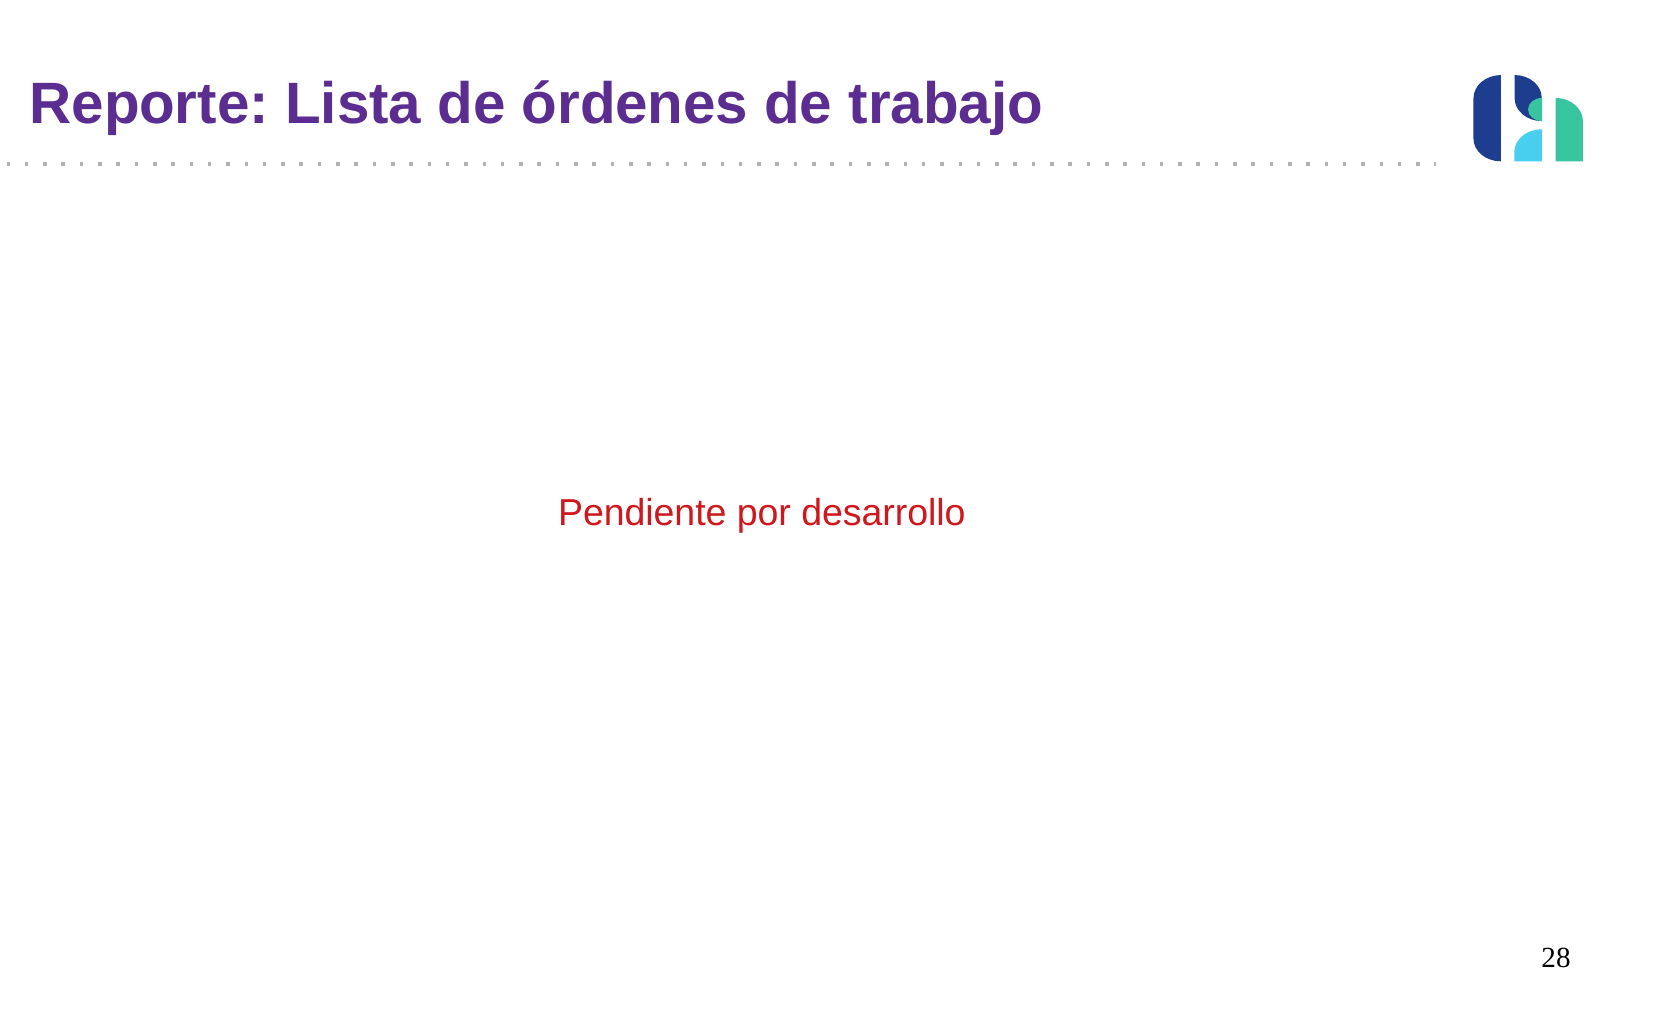

Reporte: Lista de órdenes de trabajo
Pendiente por desarrollo
28